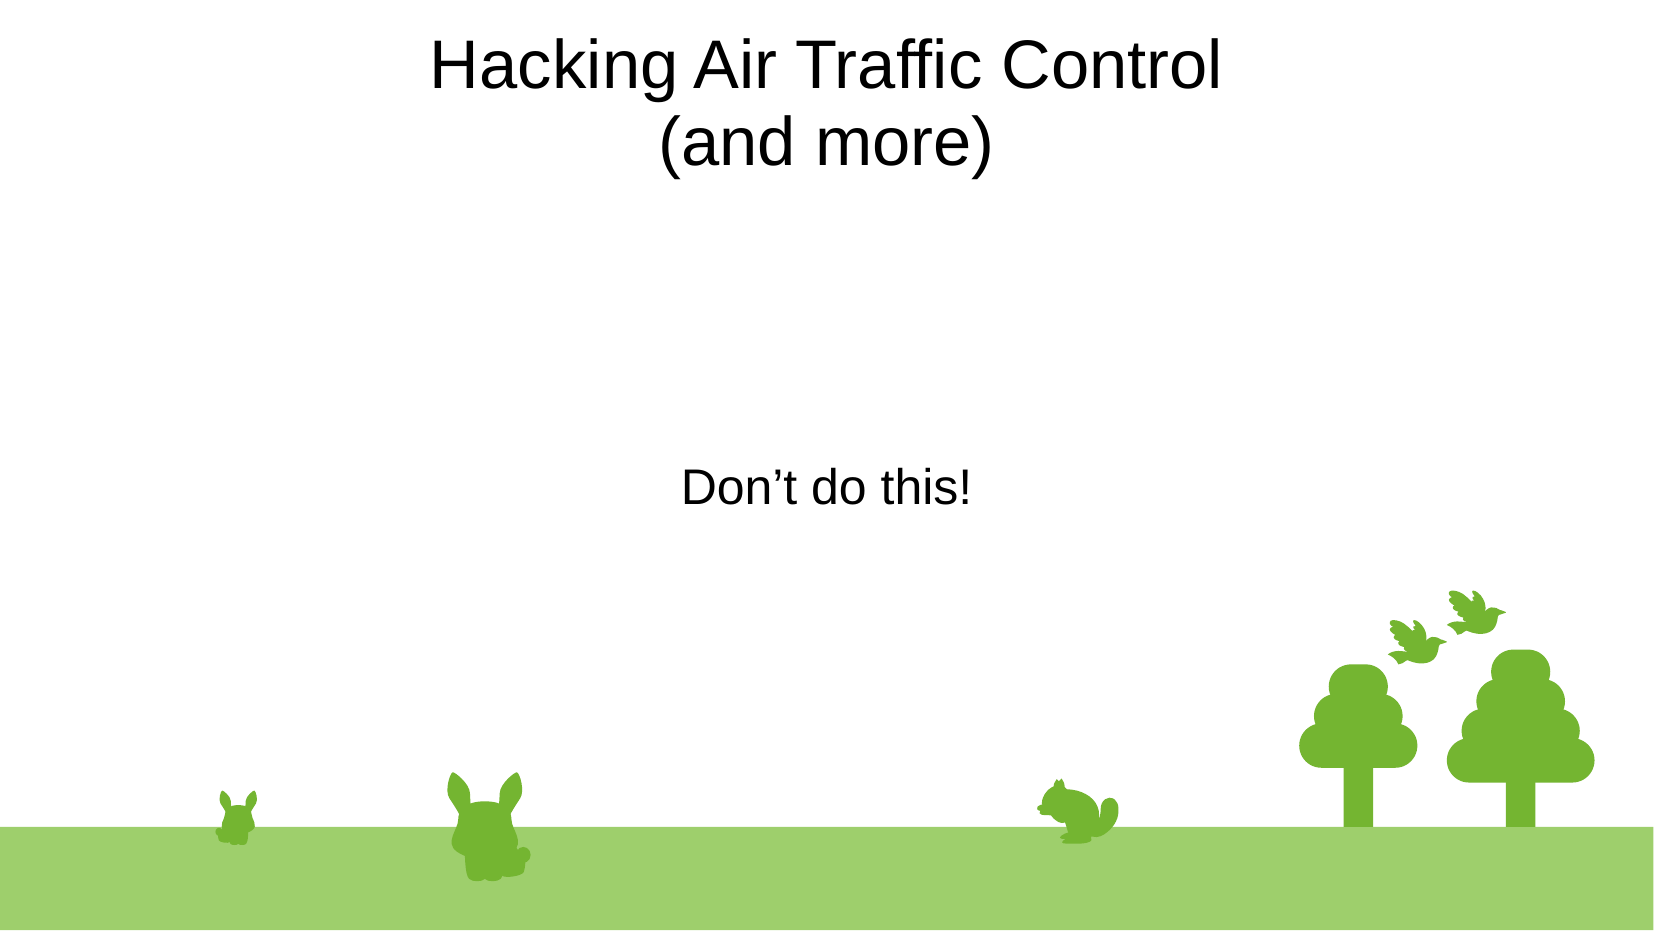

# Hacking Air Traffic Control (and more)
Don’t do this!